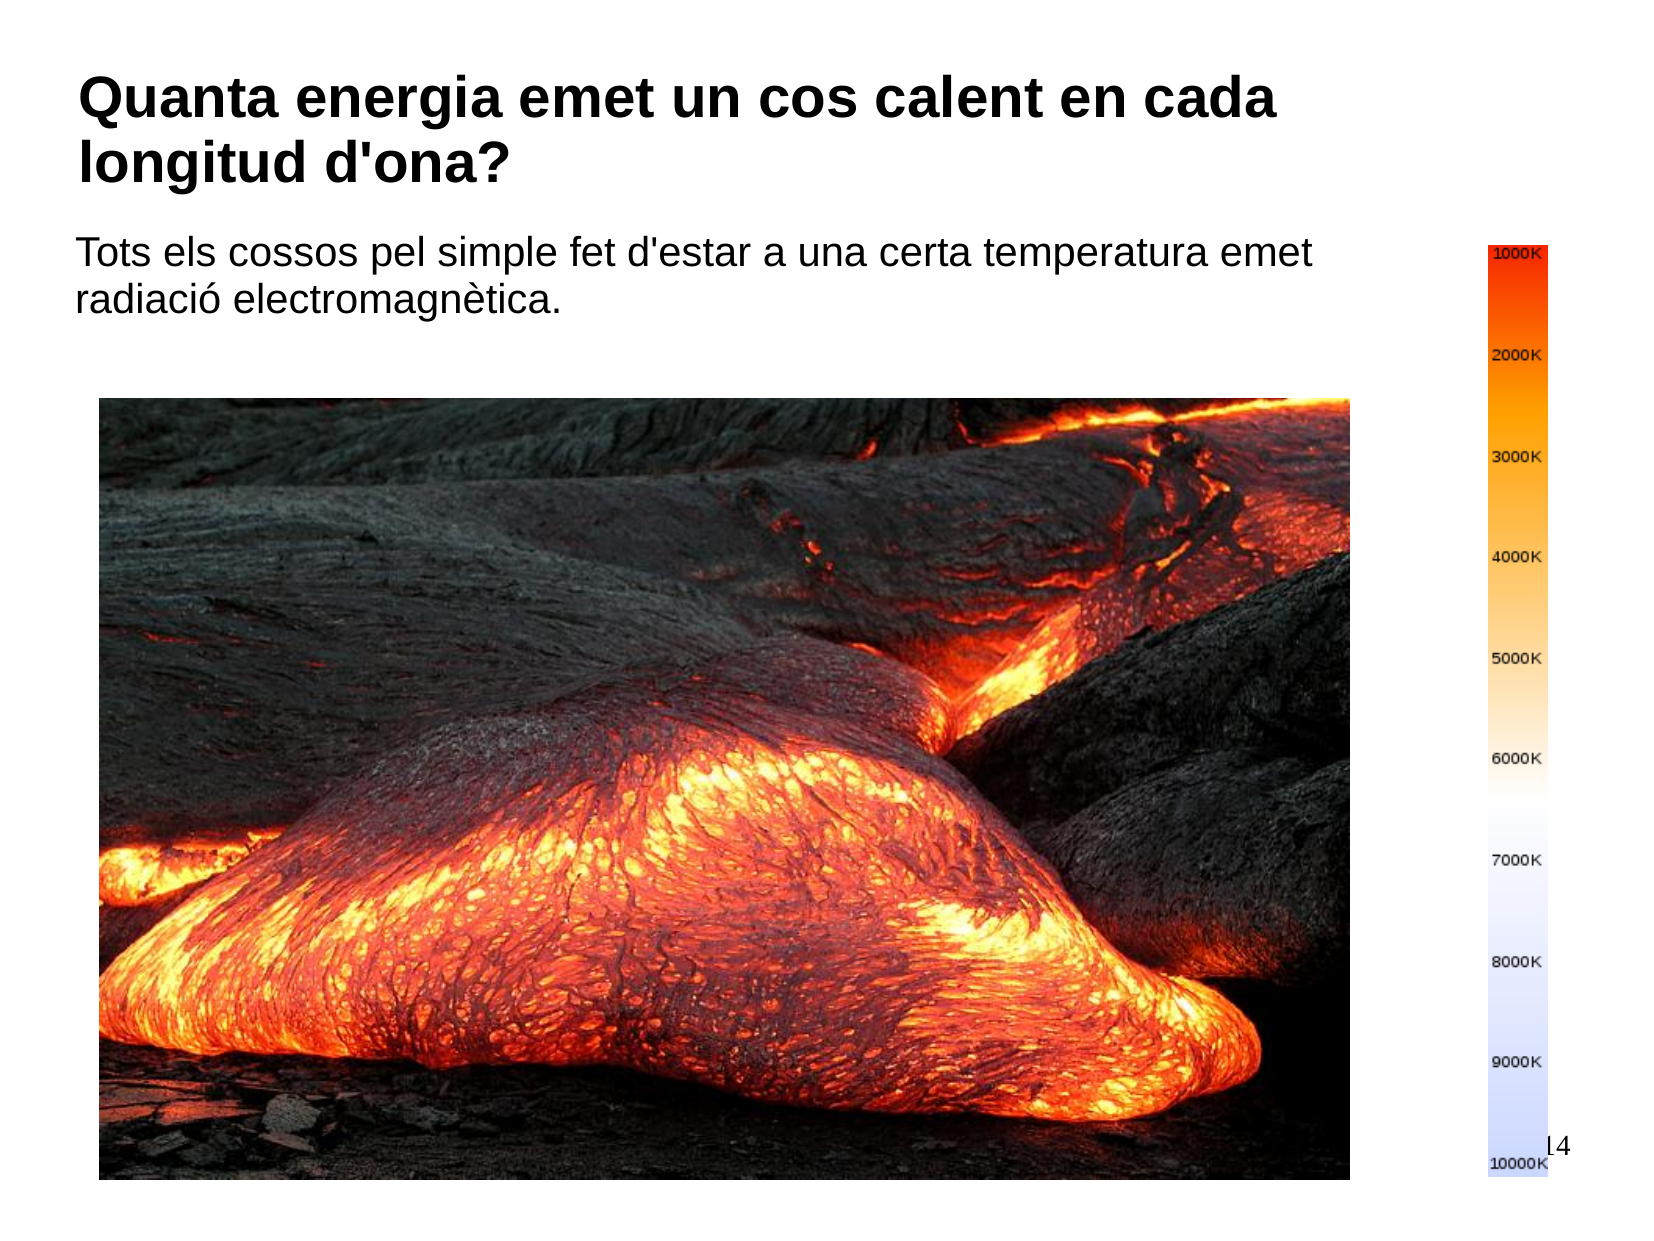

Quanta energia emet un cos calent en cada longitud d'ona?
Tots els cossos pel simple fet d'estar a una certa temperatura emet radiació electromagnètica.
14